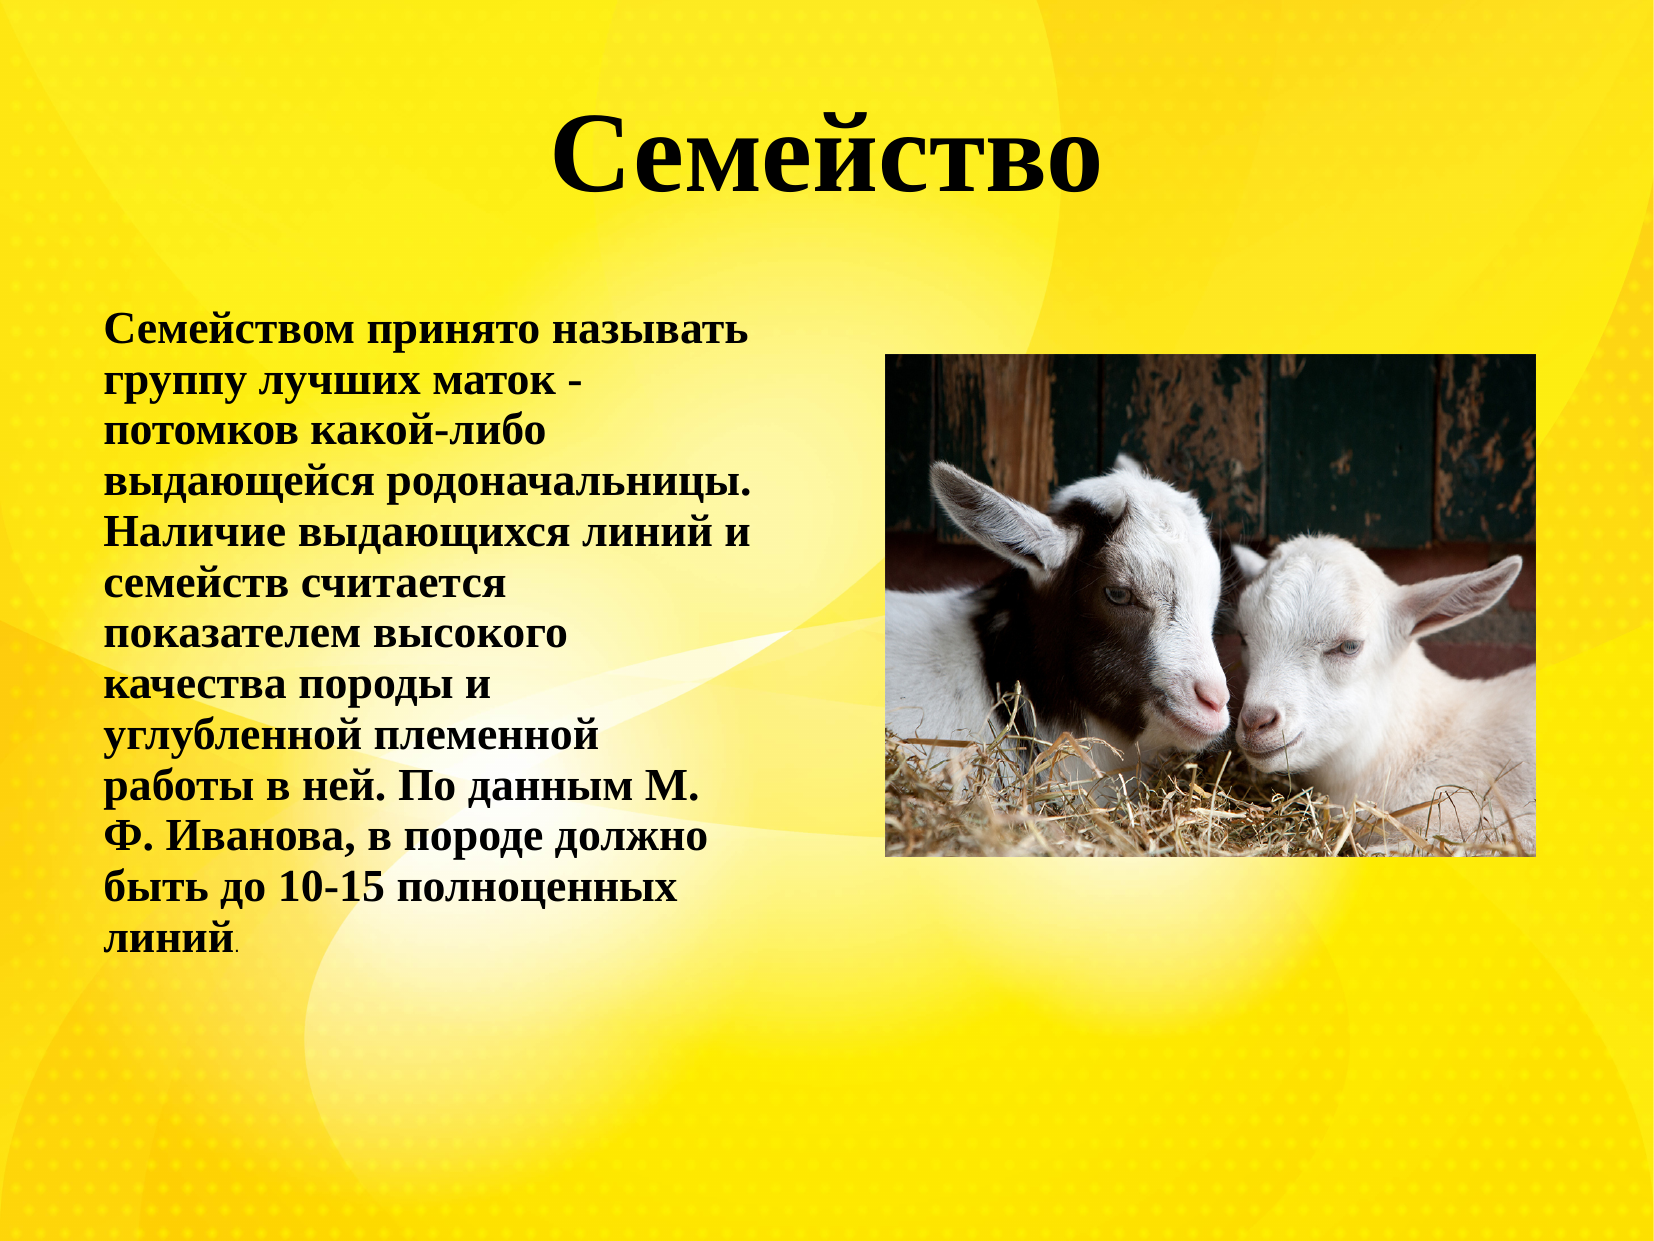

# Семейство
Семейством принято называть группу лучших маток - потомков какой-либо выдающейся родоначальницы. Наличие выдающихся линий и семейств считается показателем высокого качества породы и углубленной племенной работы в ней. По данным М. Ф. Иванова, в породе должно быть до 10-15 полноценных линий.